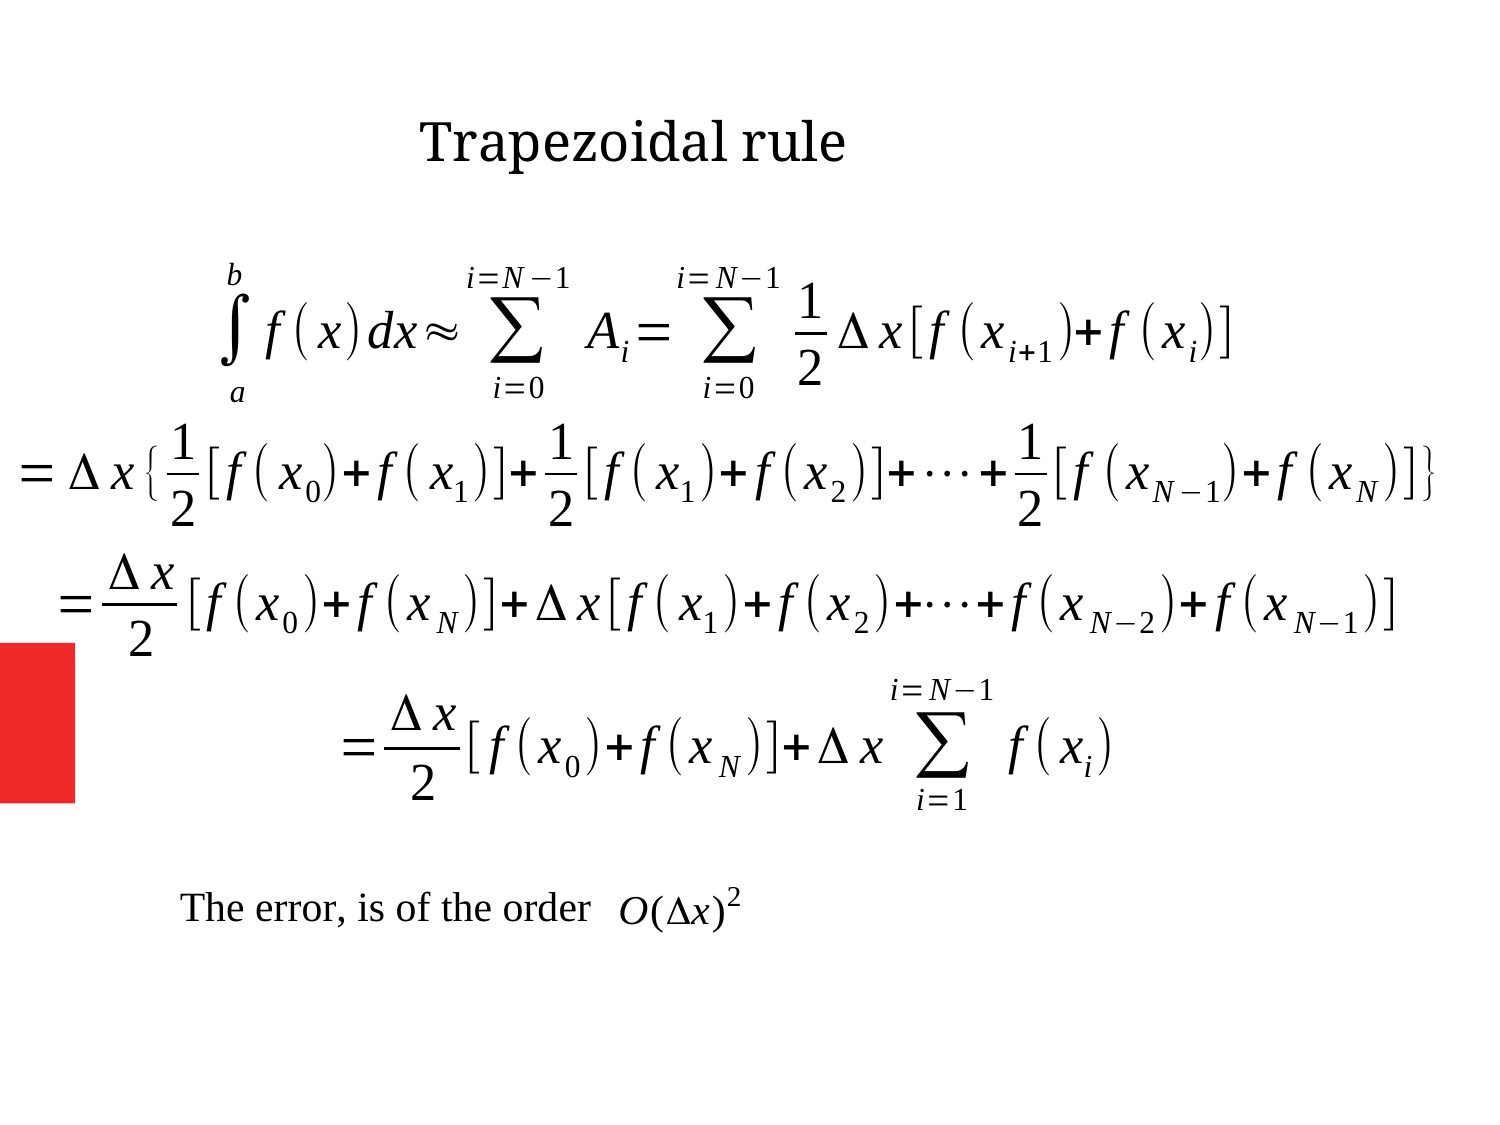

Trapezoidal rule
The error, is of the order